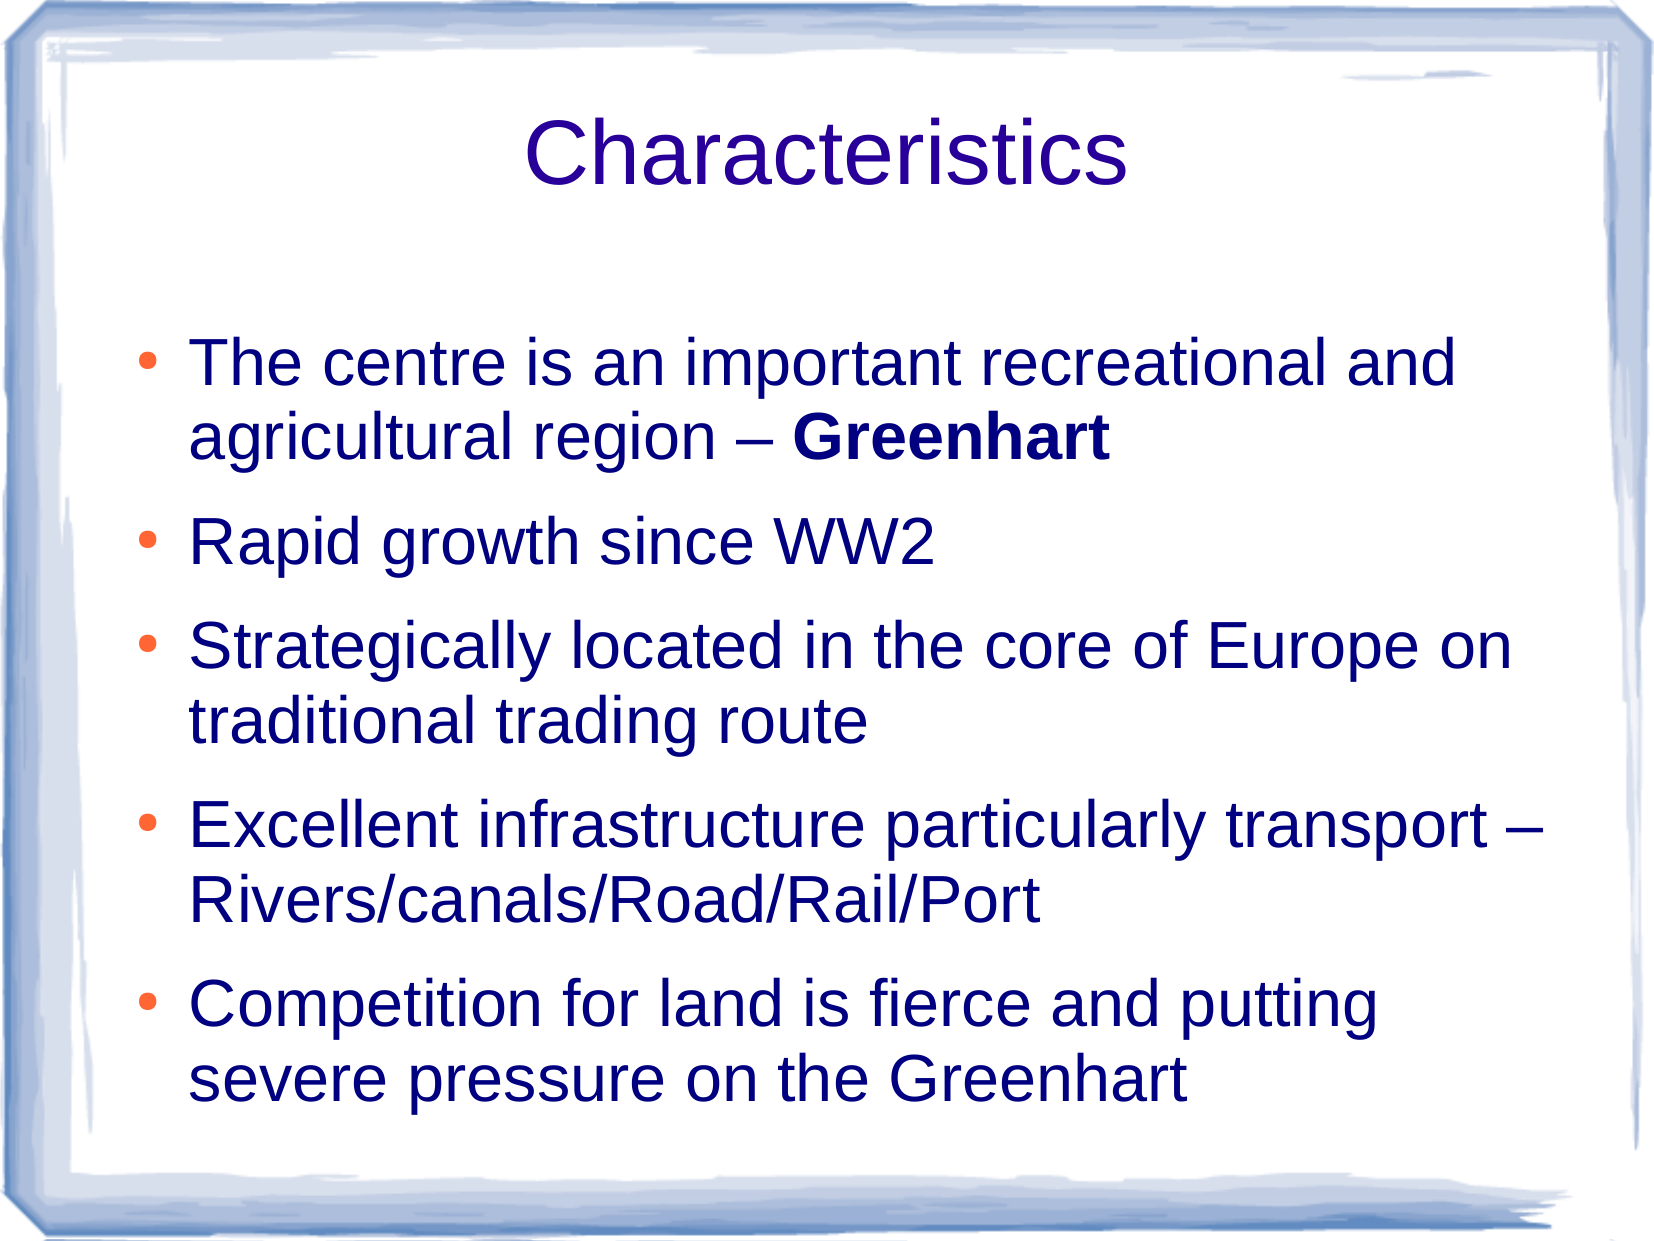

# Characteristics
The centre is an important recreational and agricultural region – Greenhart
Rapid growth since WW2
Strategically located in the core of Europe on traditional trading route
Excellent infrastructure particularly transport – Rivers/canals/Road/Rail/Port
Competition for land is fierce and putting severe pressure on the Greenhart